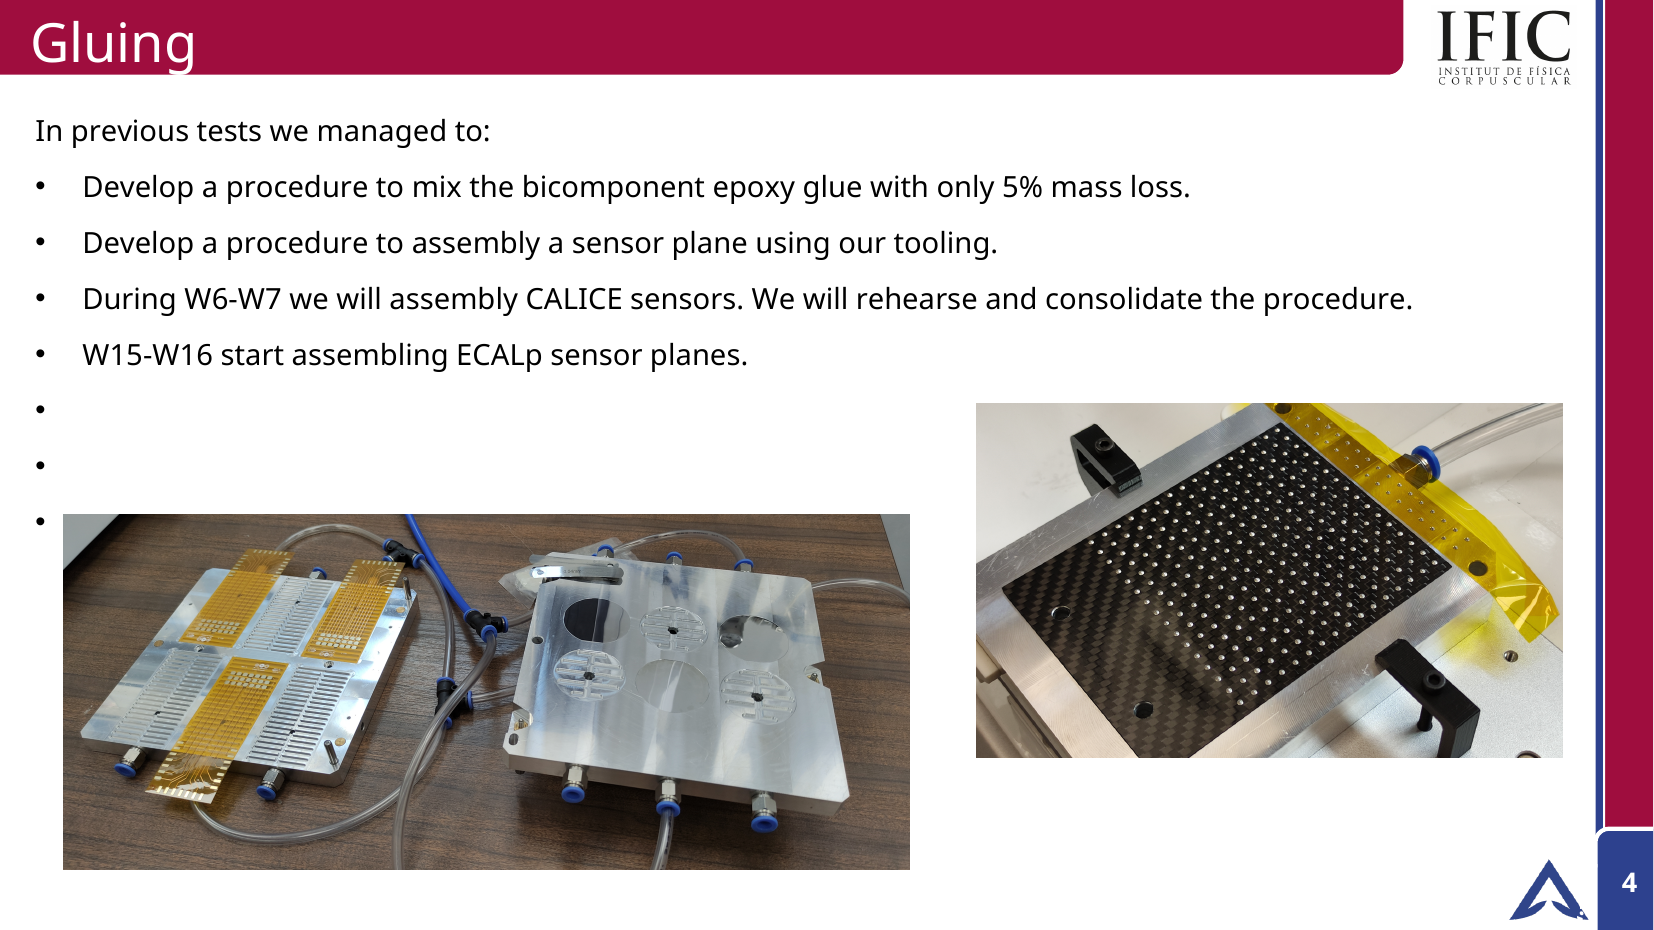

# Gluing
In previous tests we managed to:
Develop a procedure to mix the bicomponent epoxy glue with only 5% mass loss.
Develop a procedure to assembly a sensor plane using our tooling.
During W6-W7 we will assembly CALICE sensors. We will rehearse and consolidate the procedure.
W15-W16 start assembling ECALp sensor planes.